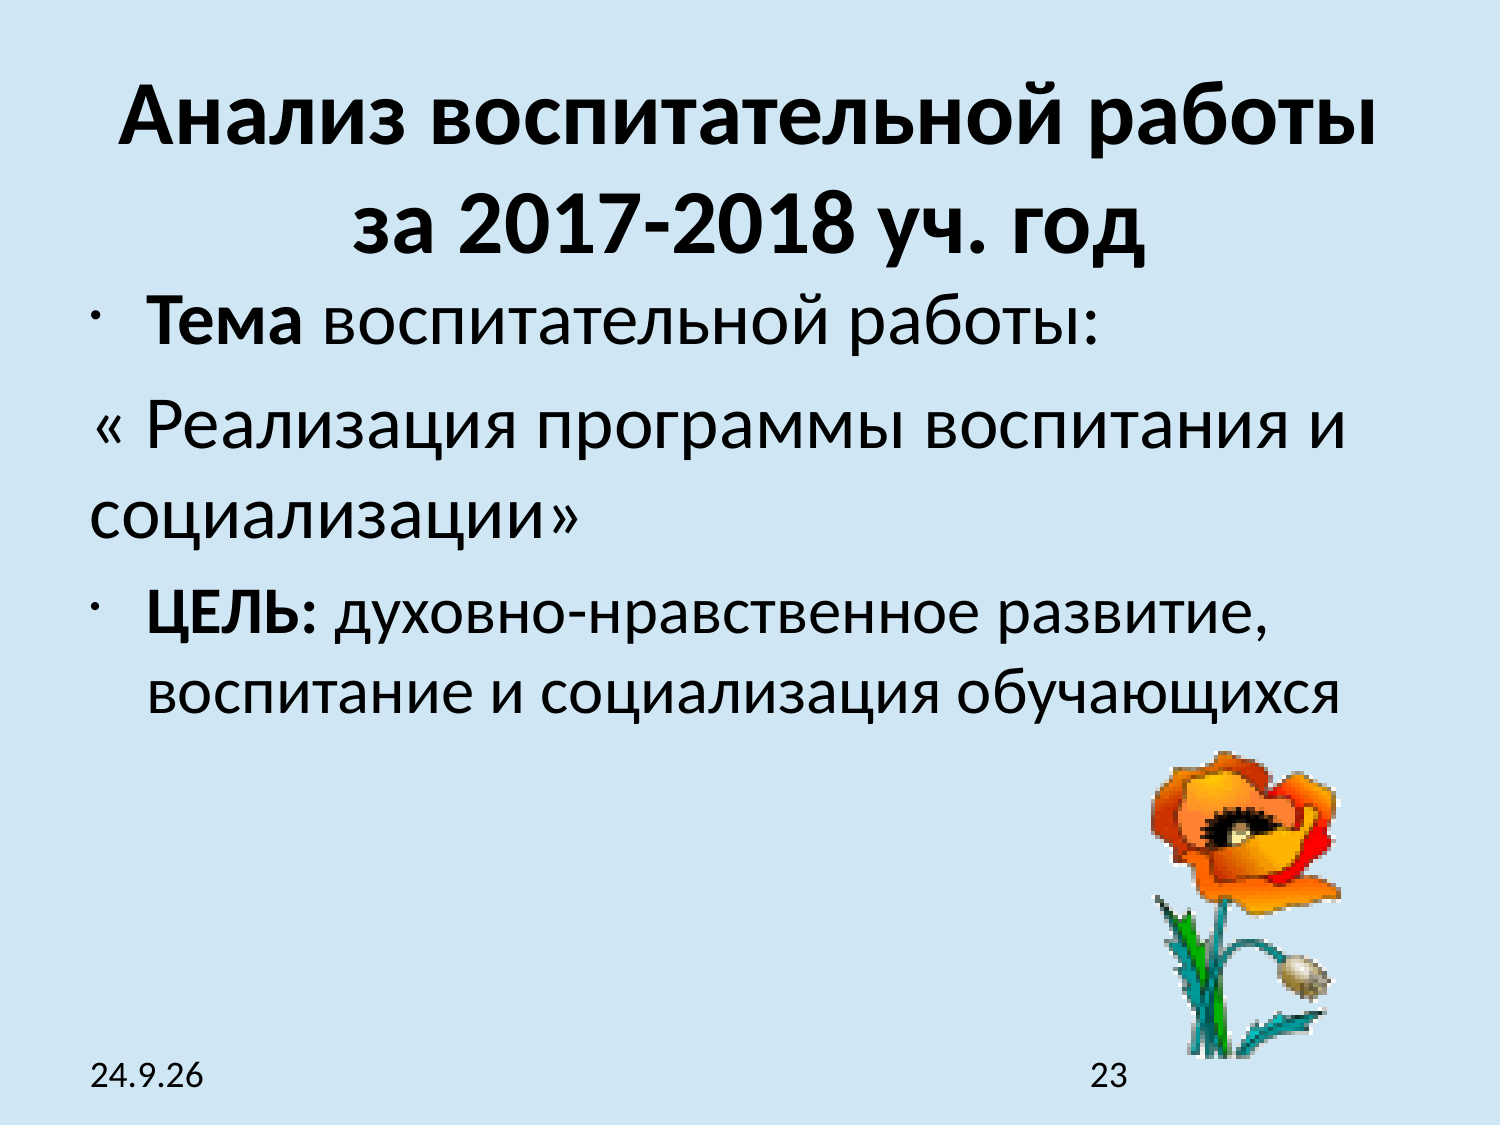

# Анализ воспитательной работы за 2017-2018 уч. год
Тема воспитательной работы:
« Реализация программы воспитания и социализации»
ЦЕЛЬ: духовно-нравственное развитие, воспитание и социализация обучающихся